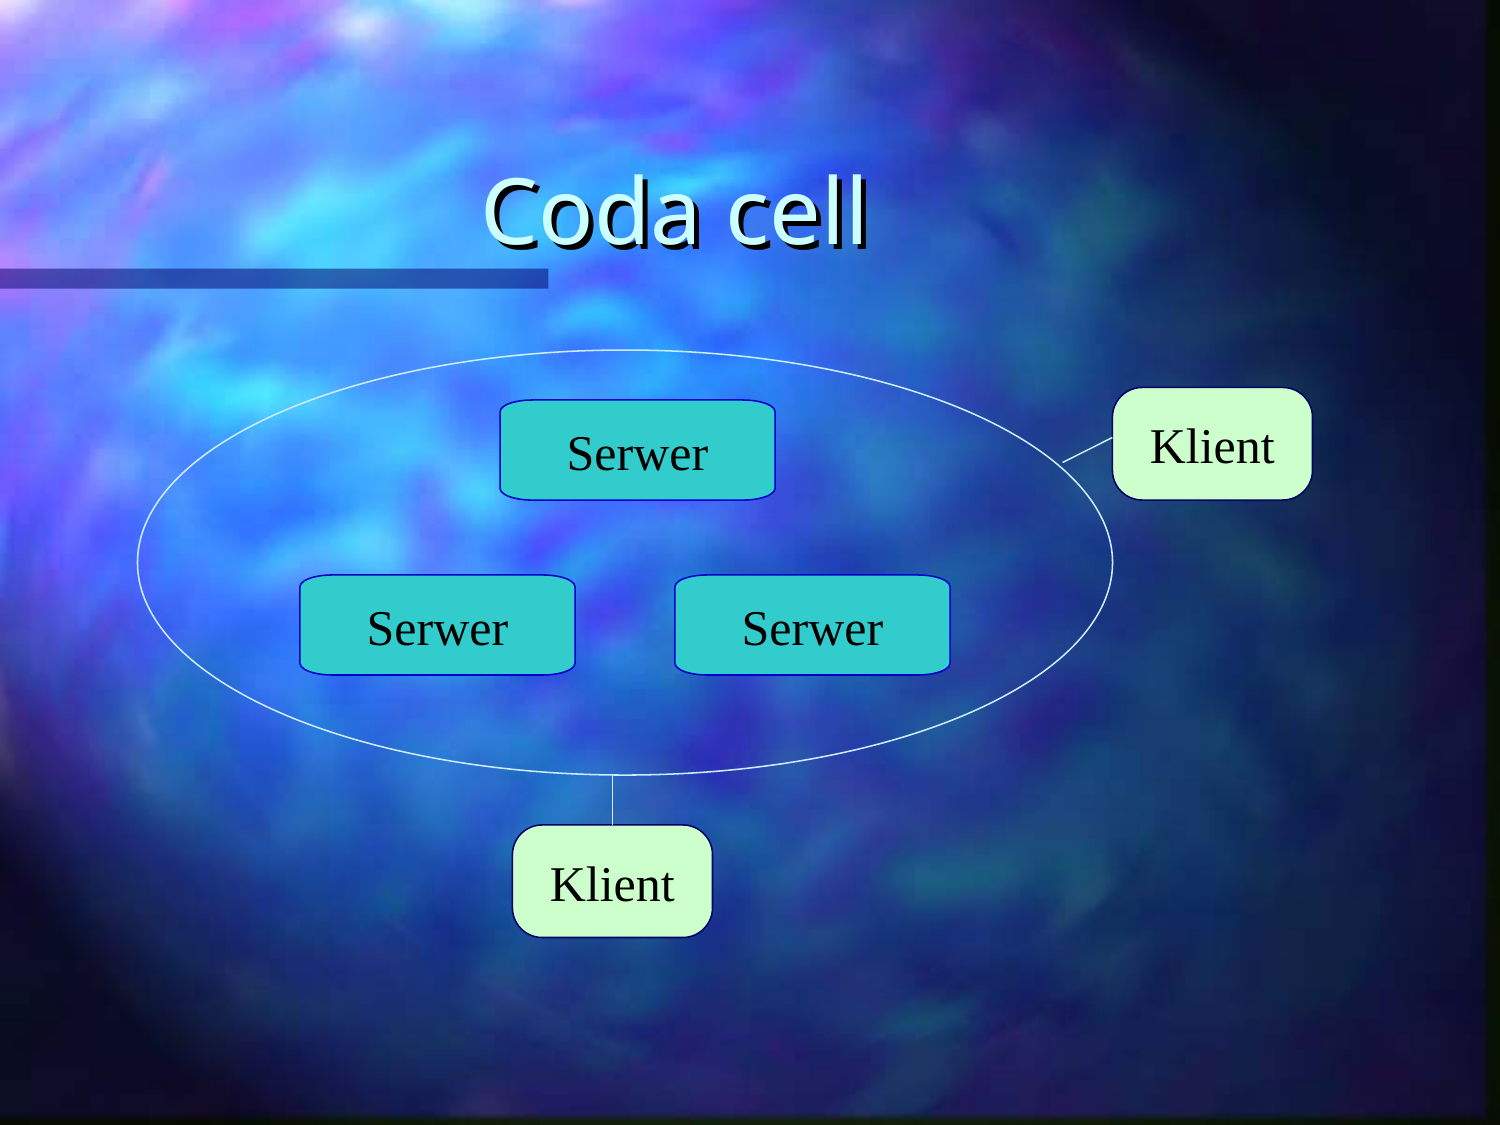

# Coda cell
Klient
Serwer
Serwer
Serwer
Klient